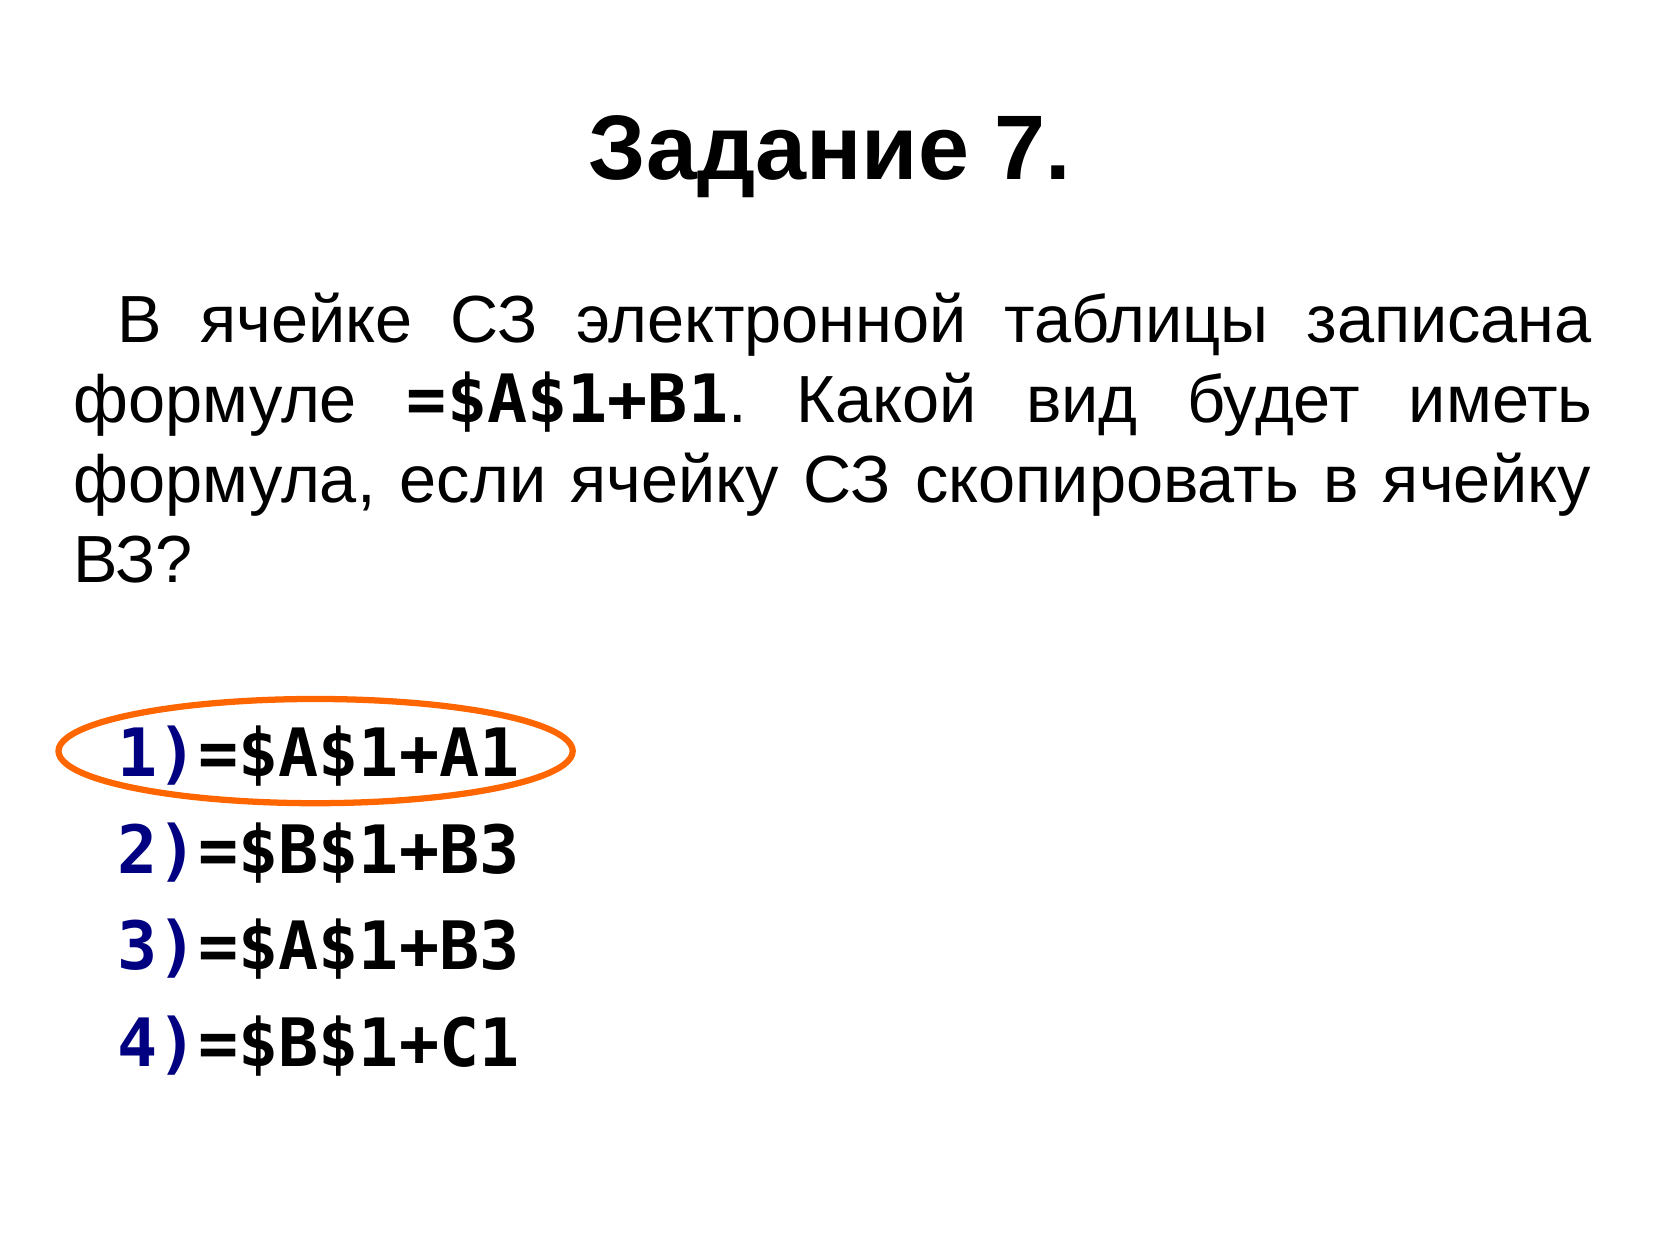

# Задание 7.
В ячейке СЗ электронной таблицы записана формуле =$А$1+В1. Какой вид будет иметь формула, если ячейку СЗ скопировать в ячейку ВЗ?
=$A$1+А1
=$В$1+ВЗ
=$А$1+ВЗ
=$B$1+C1